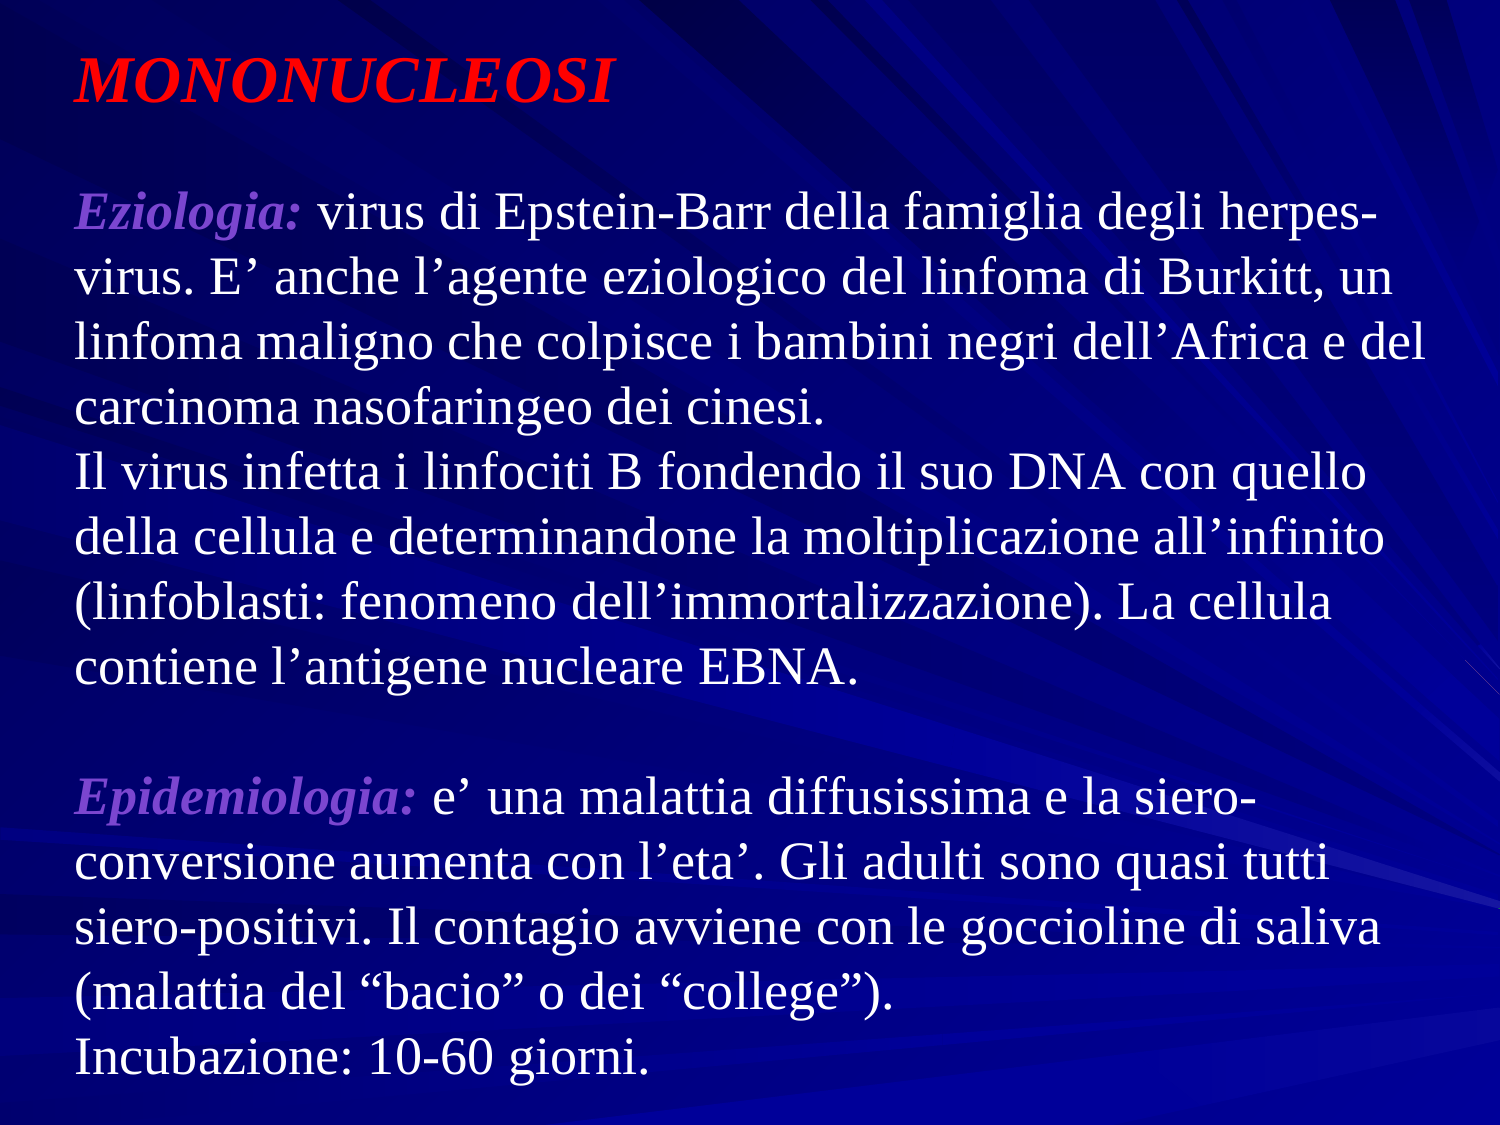

MONONUCLEOSI
Eziologia: virus di Epstein-Barr della famiglia degli herpes-virus. E’ anche l’agente eziologico del linfoma di Burkitt, un linfoma maligno che colpisce i bambini negri dell’Africa e del carcinoma nasofaringeo dei cinesi.
Il virus infetta i linfociti B fondendo il suo DNA con quello della cellula e determinandone la moltiplicazione all’infinito (linfoblasti: fenomeno dell’immortalizzazione). La cellula contiene l’antigene nucleare EBNA.
Epidemiologia: e’ una malattia diffusissima e la siero-conversione aumenta con l’eta’. Gli adulti sono quasi tutti siero-positivi. Il contagio avviene con le goccioline di saliva (malattia del “bacio” o dei “college”).
Incubazione: 10-60 giorni.